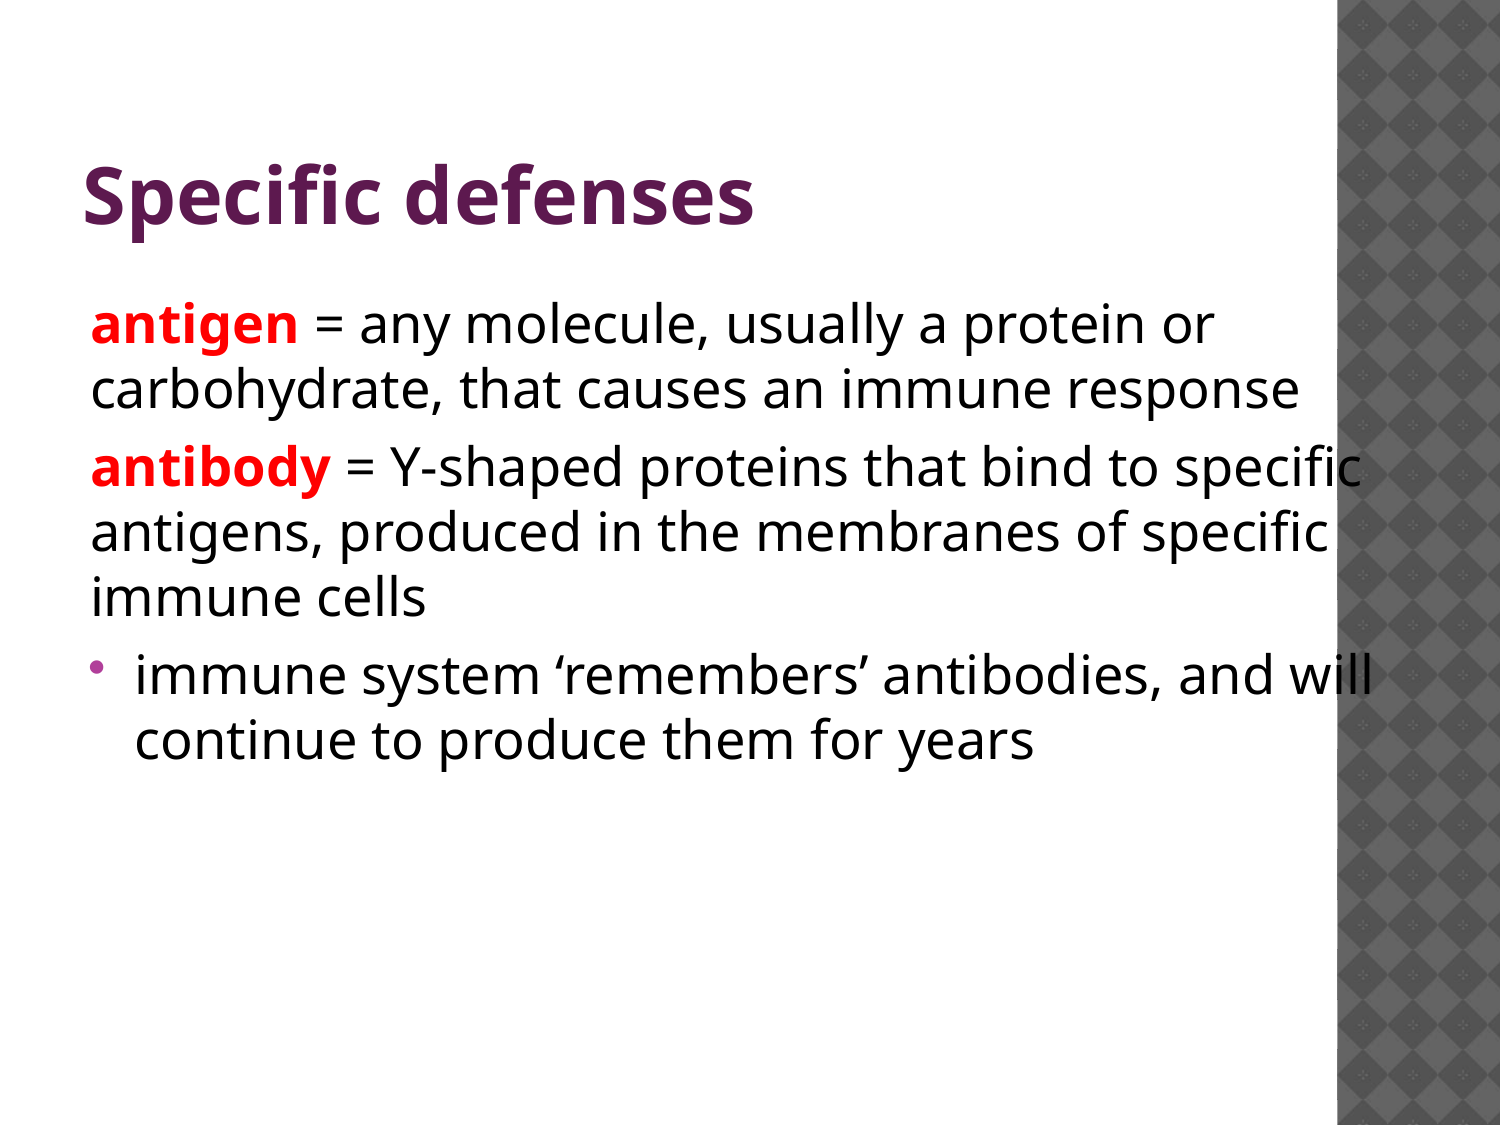

# Specific defenses
antigen = any molecule, usually a protein or carbohydrate, that causes an immune response
antibody = Y-shaped proteins that bind to specific antigens, produced in the membranes of specific immune cells
immune system ‘remembers’ antibodies, and will continue to produce them for years